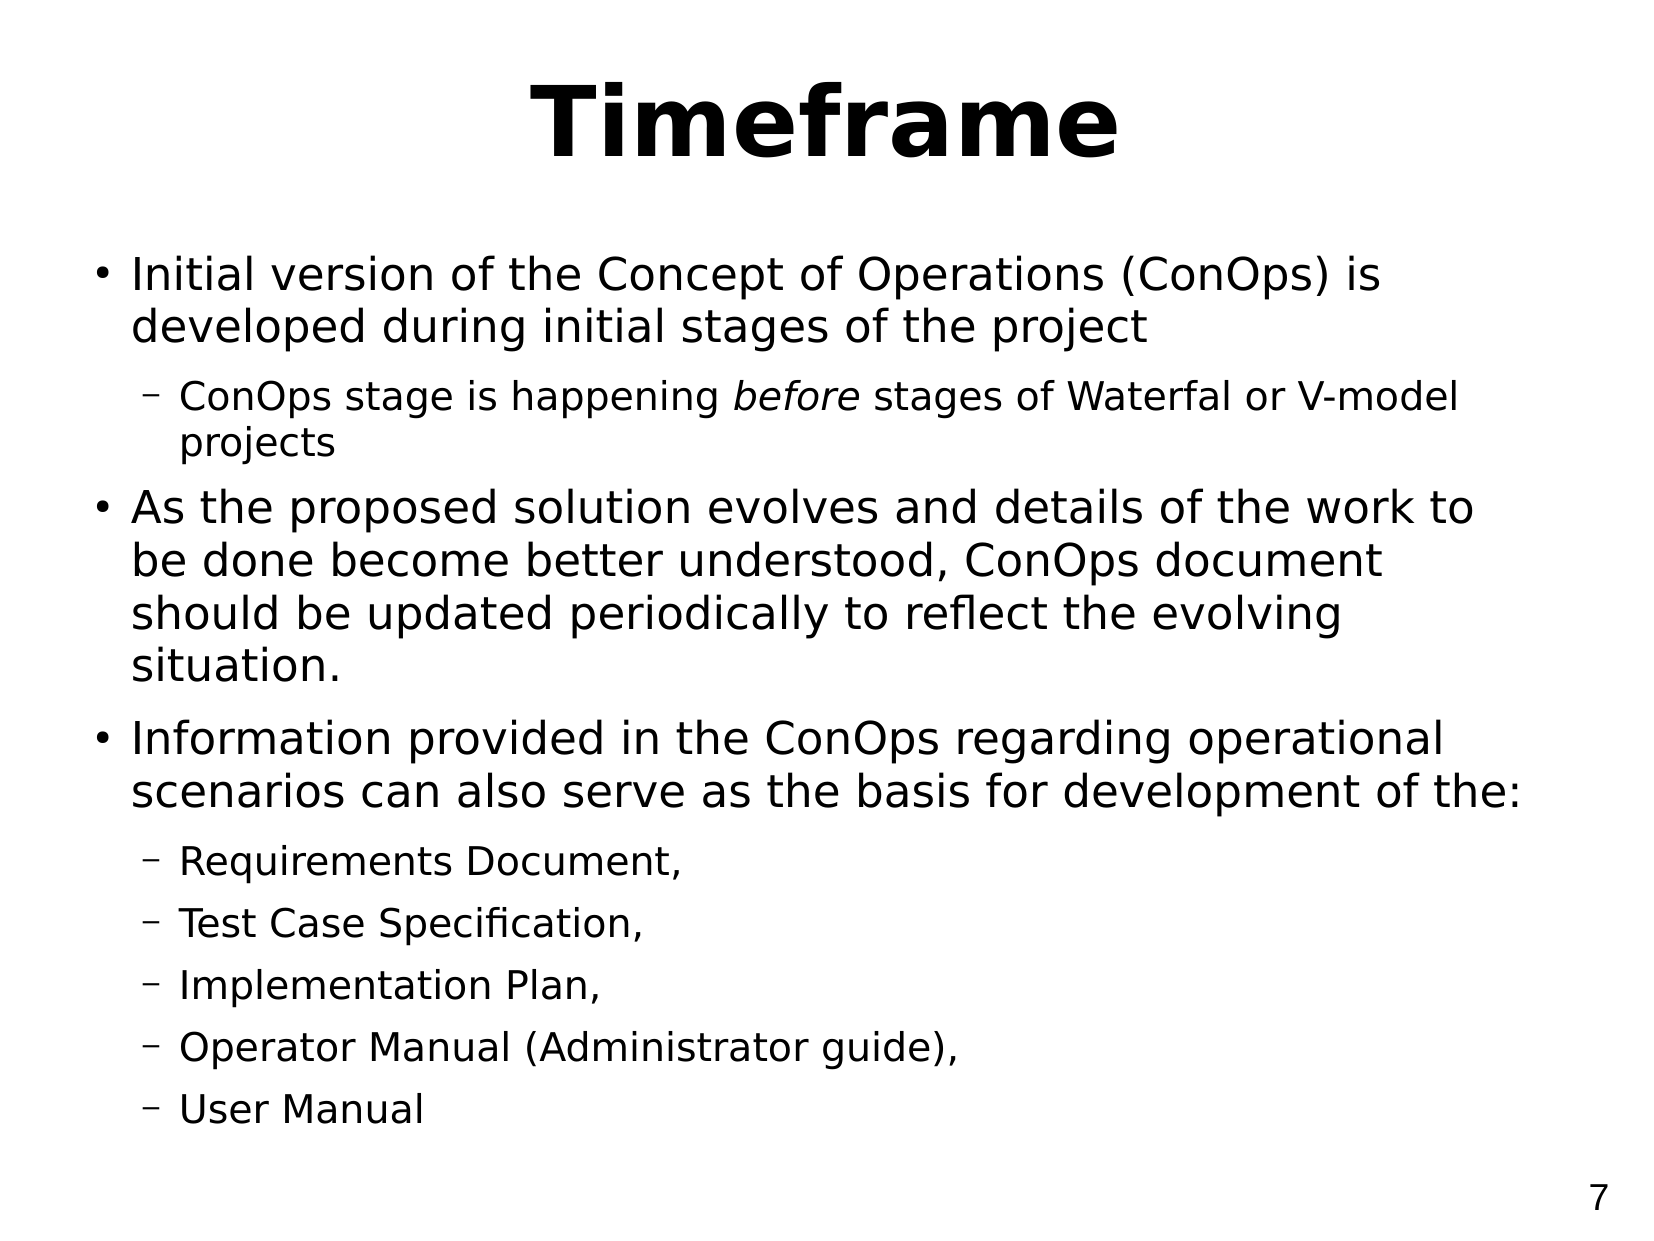

# Timeframe
Initial version of the Concept of Operations (ConOps) is developed during initial stages of the project
ConOps stage is happening before stages of Waterfal or V-model projects
As the proposed solution evolves and details of the work to be done become better understood, ConOps document should be updated periodically to reflect the evolving situation.
Information provided in the ConOps regarding operational scenarios can also serve as the basis for development of the:
Requirements Document,
Test Case Specification,
Implementation Plan,
Operator Manual (Administrator guide),
User Manual